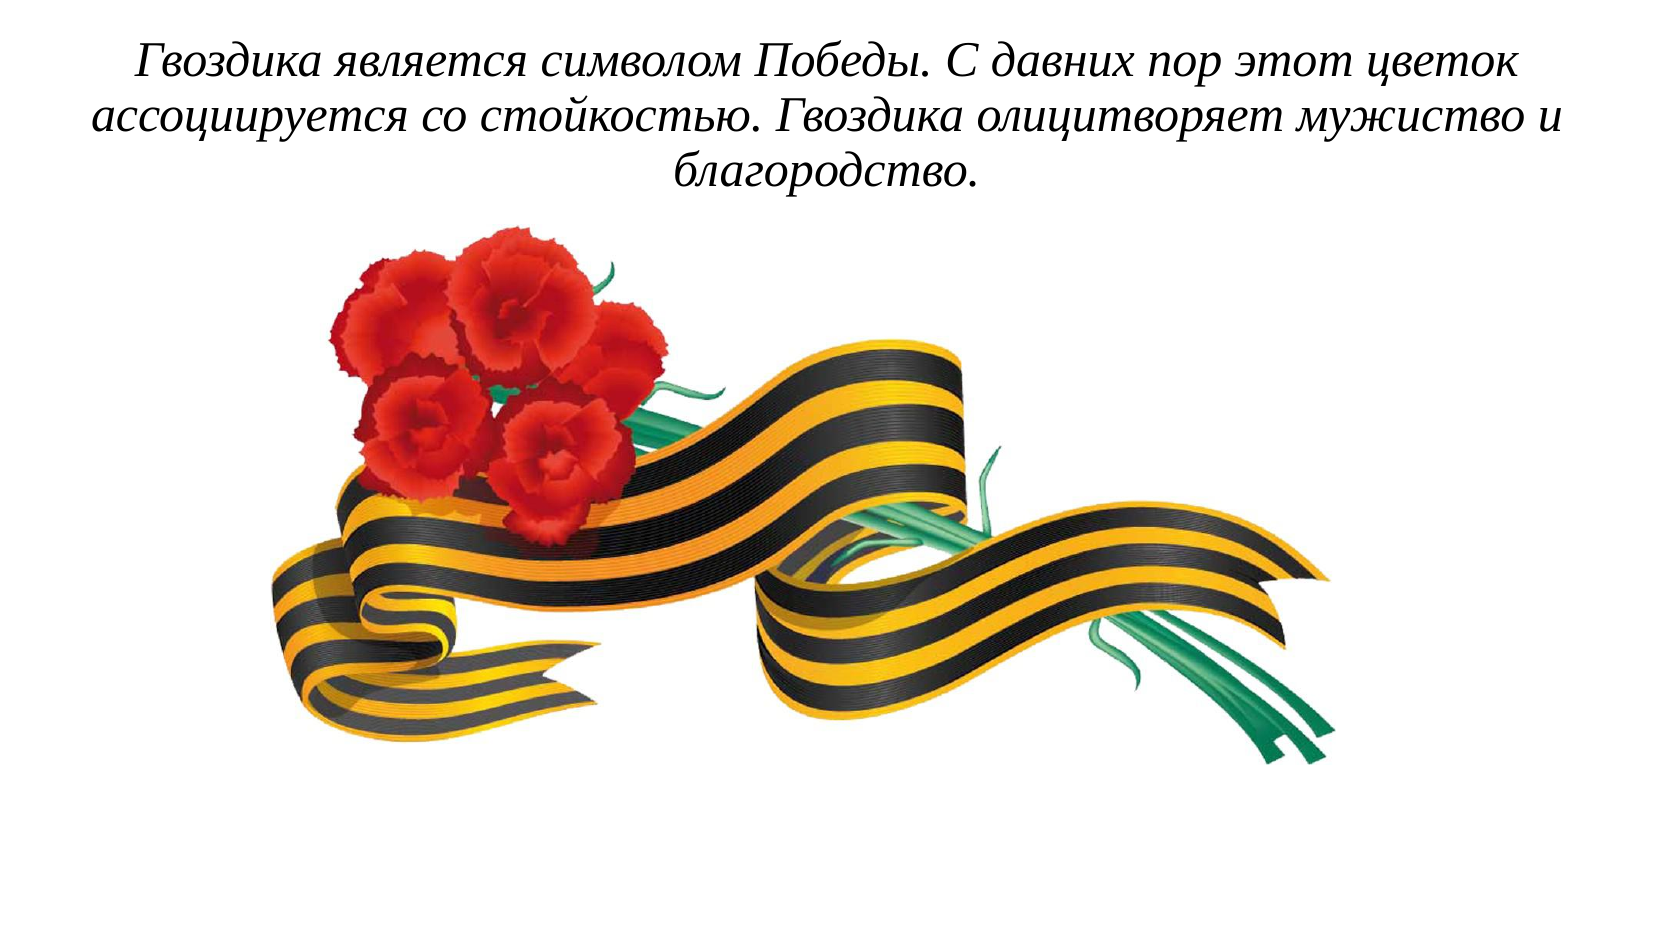

# Гвоздика является символом Победы. С давних пор этот цветок ассоциируется со стойкостью. Гвоздика олицитворяет мужиство и благородство.